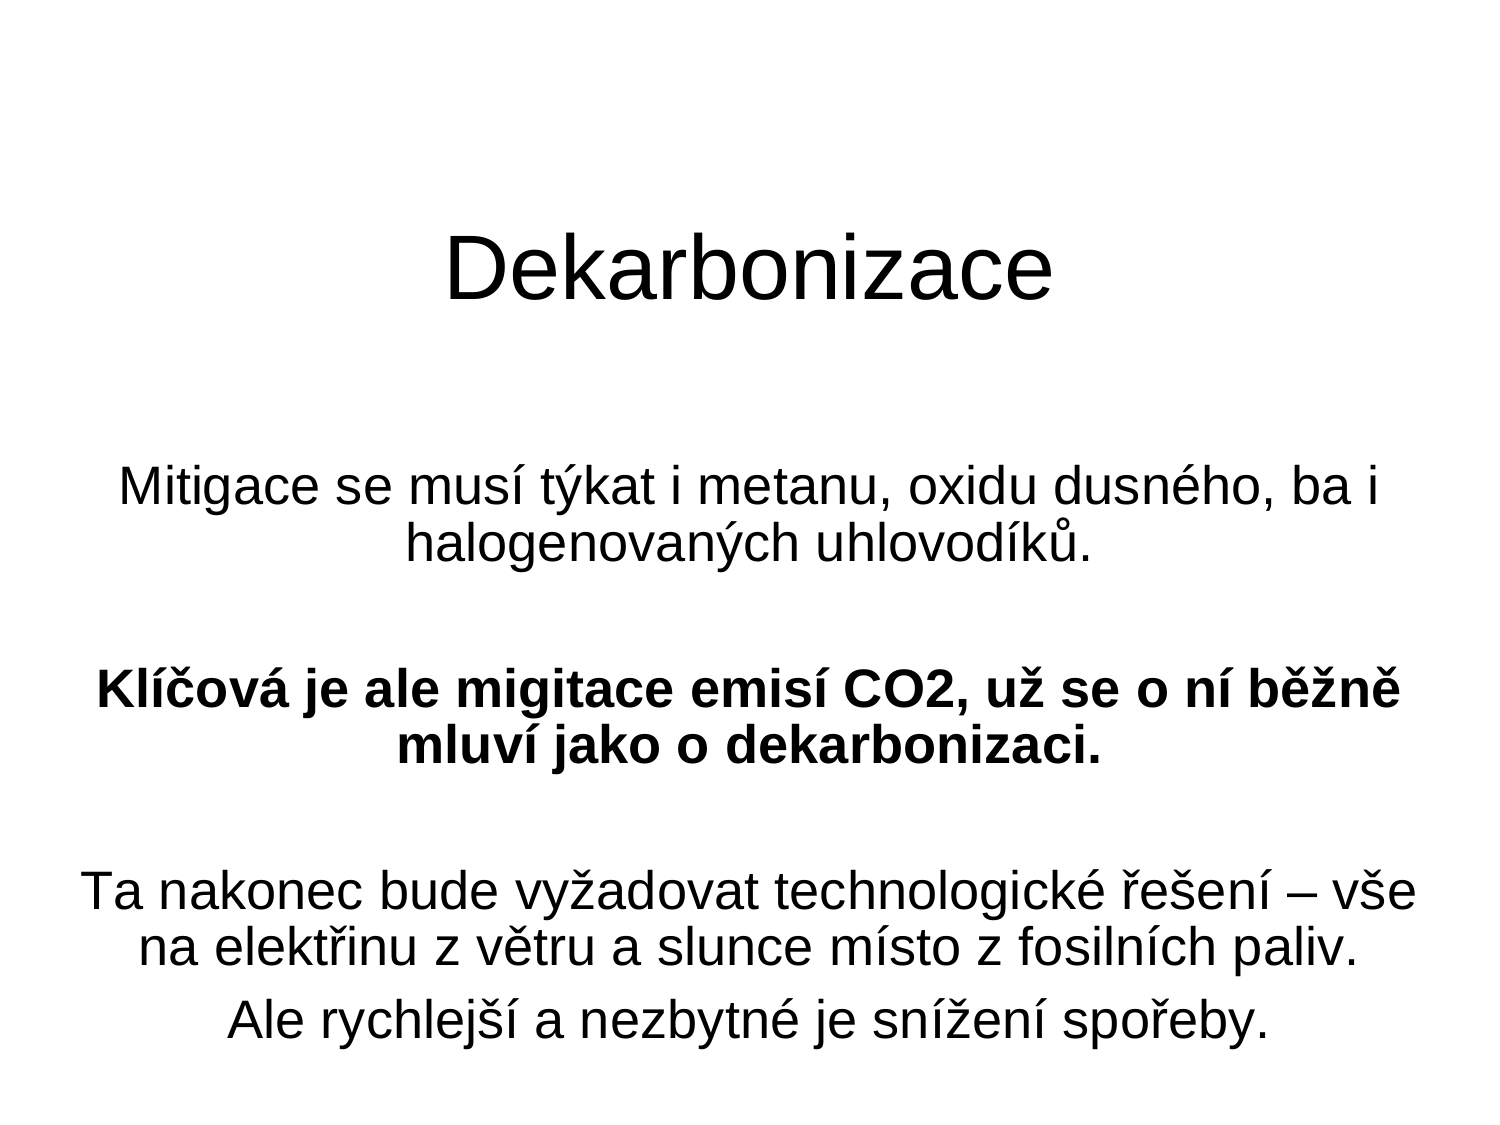

# Dekarbonizace
Mitigace se musí týkat i metanu, oxidu dusného, ba i halogenovaných uhlovodíků.
Klíčová je ale migitace emisí CO2, už se o ní běžně mluví jako o dekarbonizaci.
Ta nakonec bude vyžadovat technologické řešení – vše na elektřinu z větru a slunce místo z fosilních paliv.
Ale rychlejší a nezbytné je snížení spořeby.